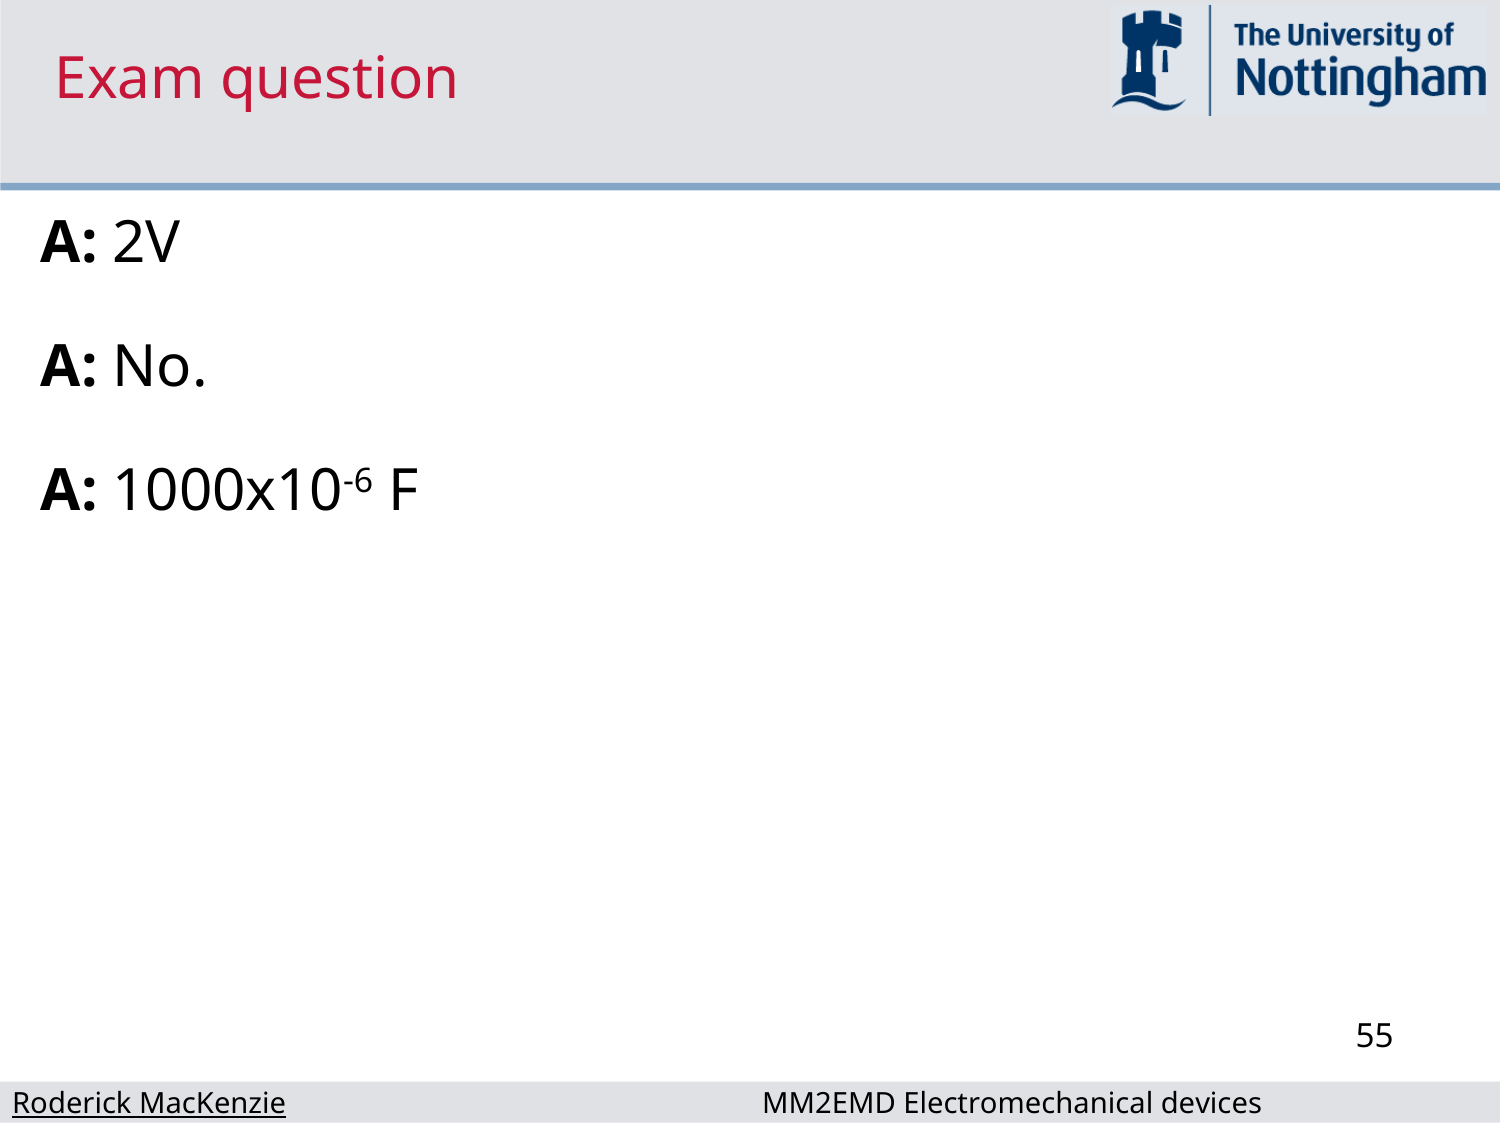

# Exam question
A: 2V
A: No.
A: 1000x10-6 F